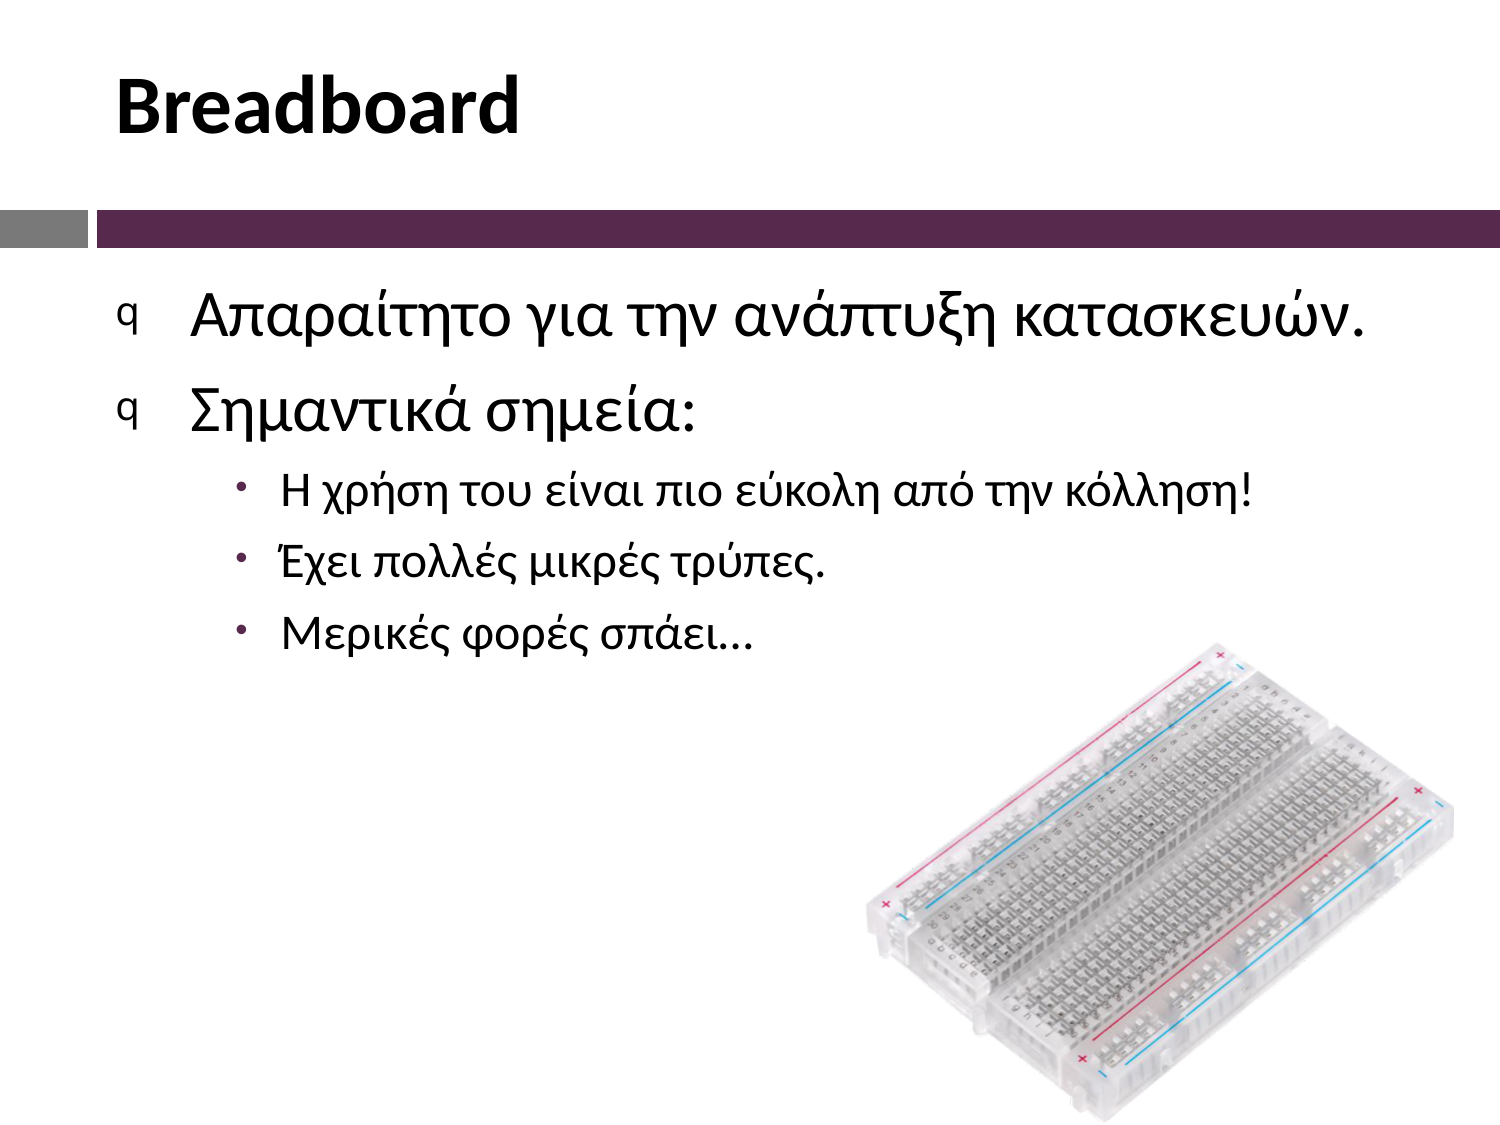

# Breadboard
Απαραίτητο για την ανάπτυξη κατασκευών.
Σημαντικά σημεία:
Η χρήση του είναι πιο εύκολη από την κόλληση!
Έχει πολλές μικρές τρύπες.
Μερικές φορές σπάει…